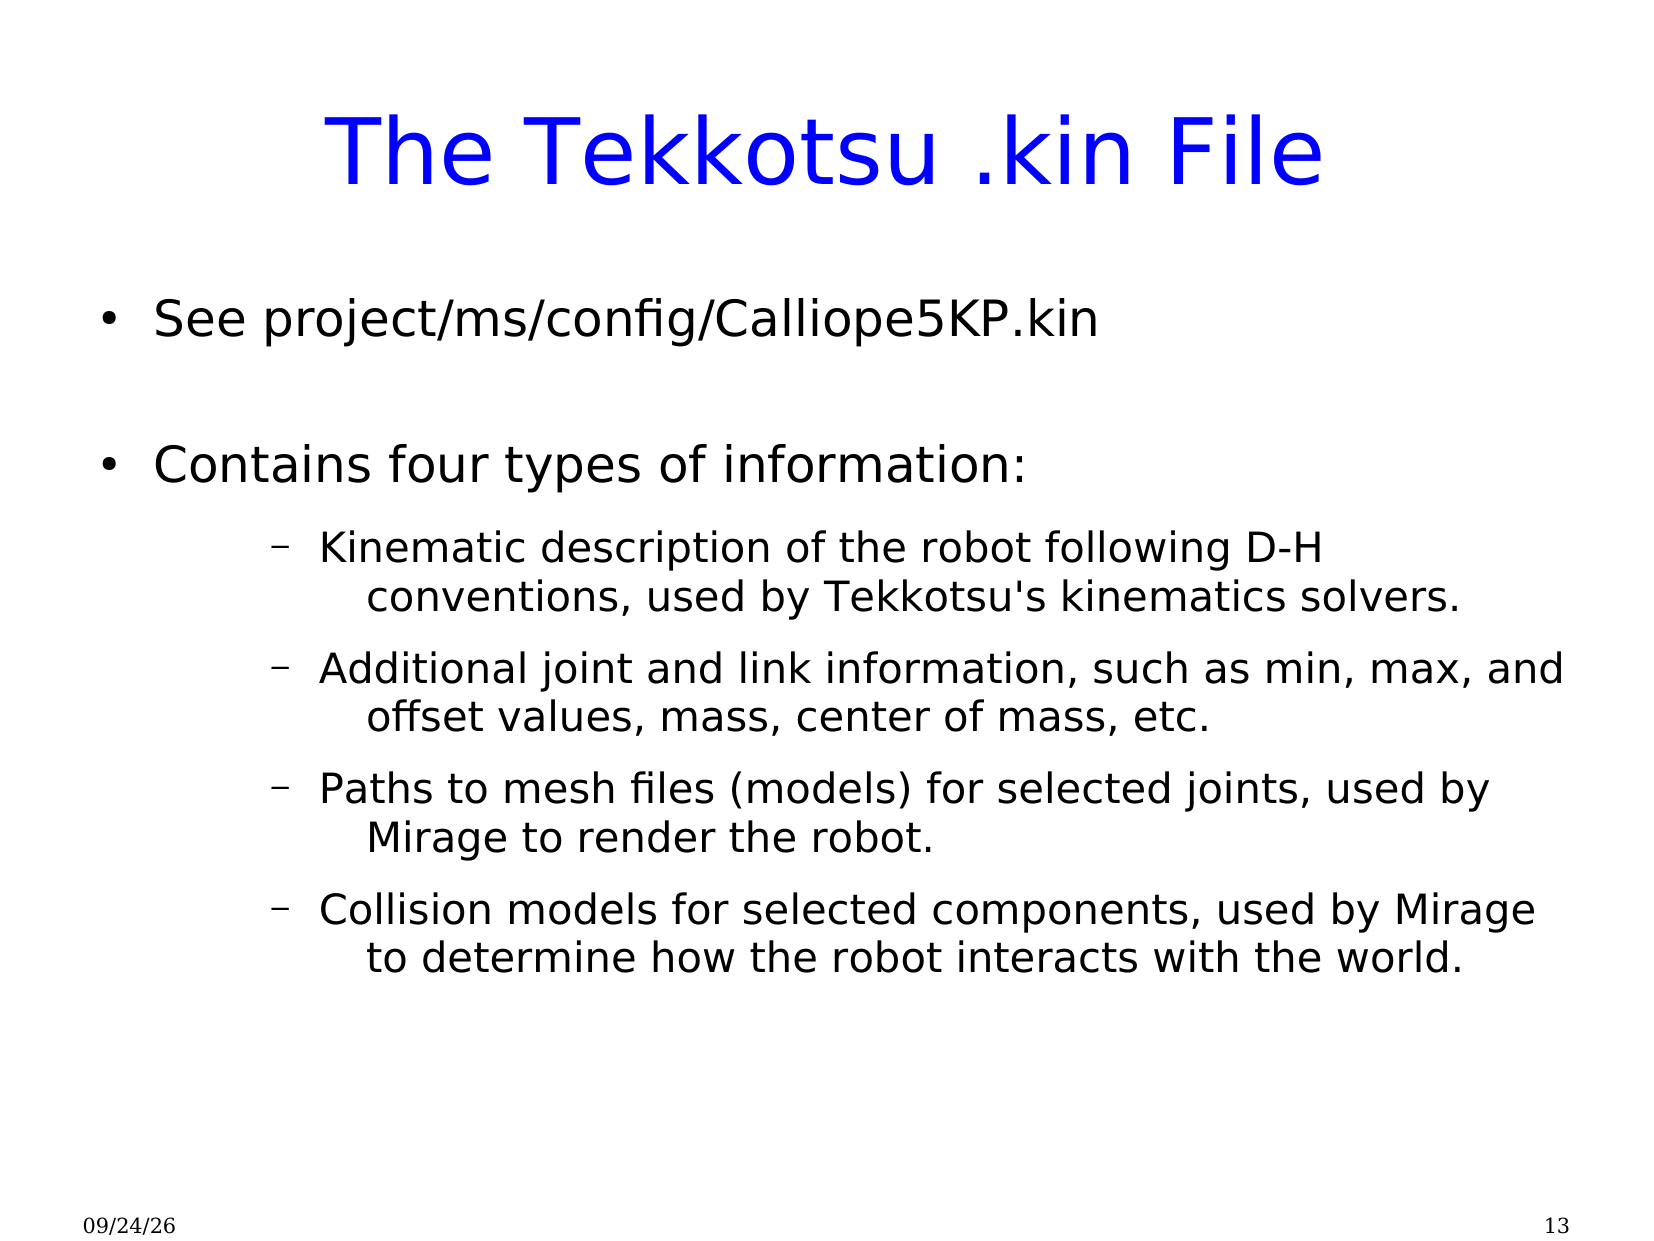

# The Tekkotsu .kin File
See project/ms/config/Calliope5KP.kin
Contains four types of information:
Kinematic description of the robot following D-H conventions, used by Tekkotsu's kinematics solvers.
Additional joint and link information, such as min, max, and offset values, mass, center of mass, etc.
Paths to mesh files (models) for selected joints, used by Mirage to render the robot.
Collision models for selected components, used by Mirage to determine how the robot interacts with the world.
13